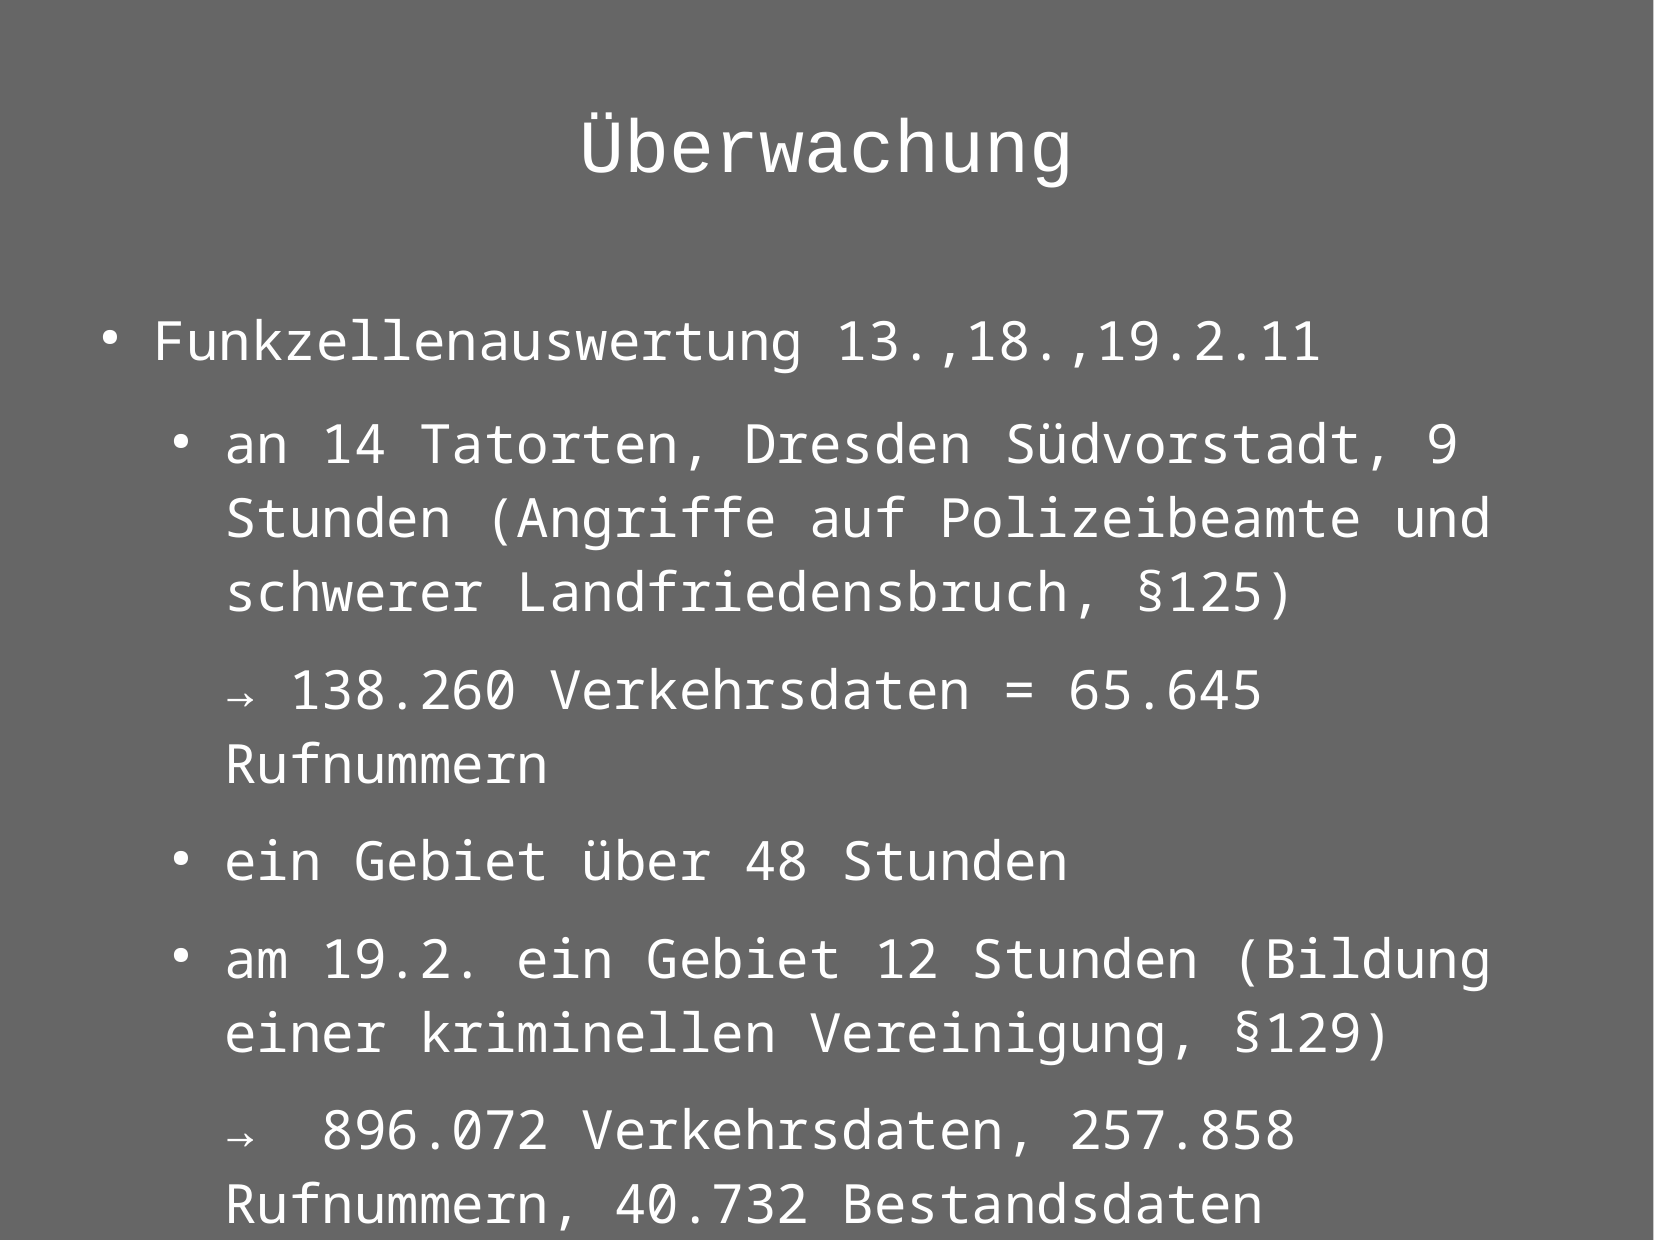

# Überwachung
Funkzellenauswertung 13.,18.,19.2.11
an 14 Tatorten, Dresden Südvorstadt, 9 Stunden (Angriffe auf Polizeibeamte und schwerer Landfriedensbruch, §125)
→ 138.260 Verkehrsdaten = 65.645 Rufnummern
ein Gebiet über 48 Stunden
am 19.2. ein Gebiet 12 Stunden (Bildung einer kriminellen Vereinigung, §129)
→ 896.072 Verkehrsdaten, 257.858 Rufnummern, 40.732 Bestandsdaten
insg. 1 Mio. Datensätze
über 250.000 Betroffene